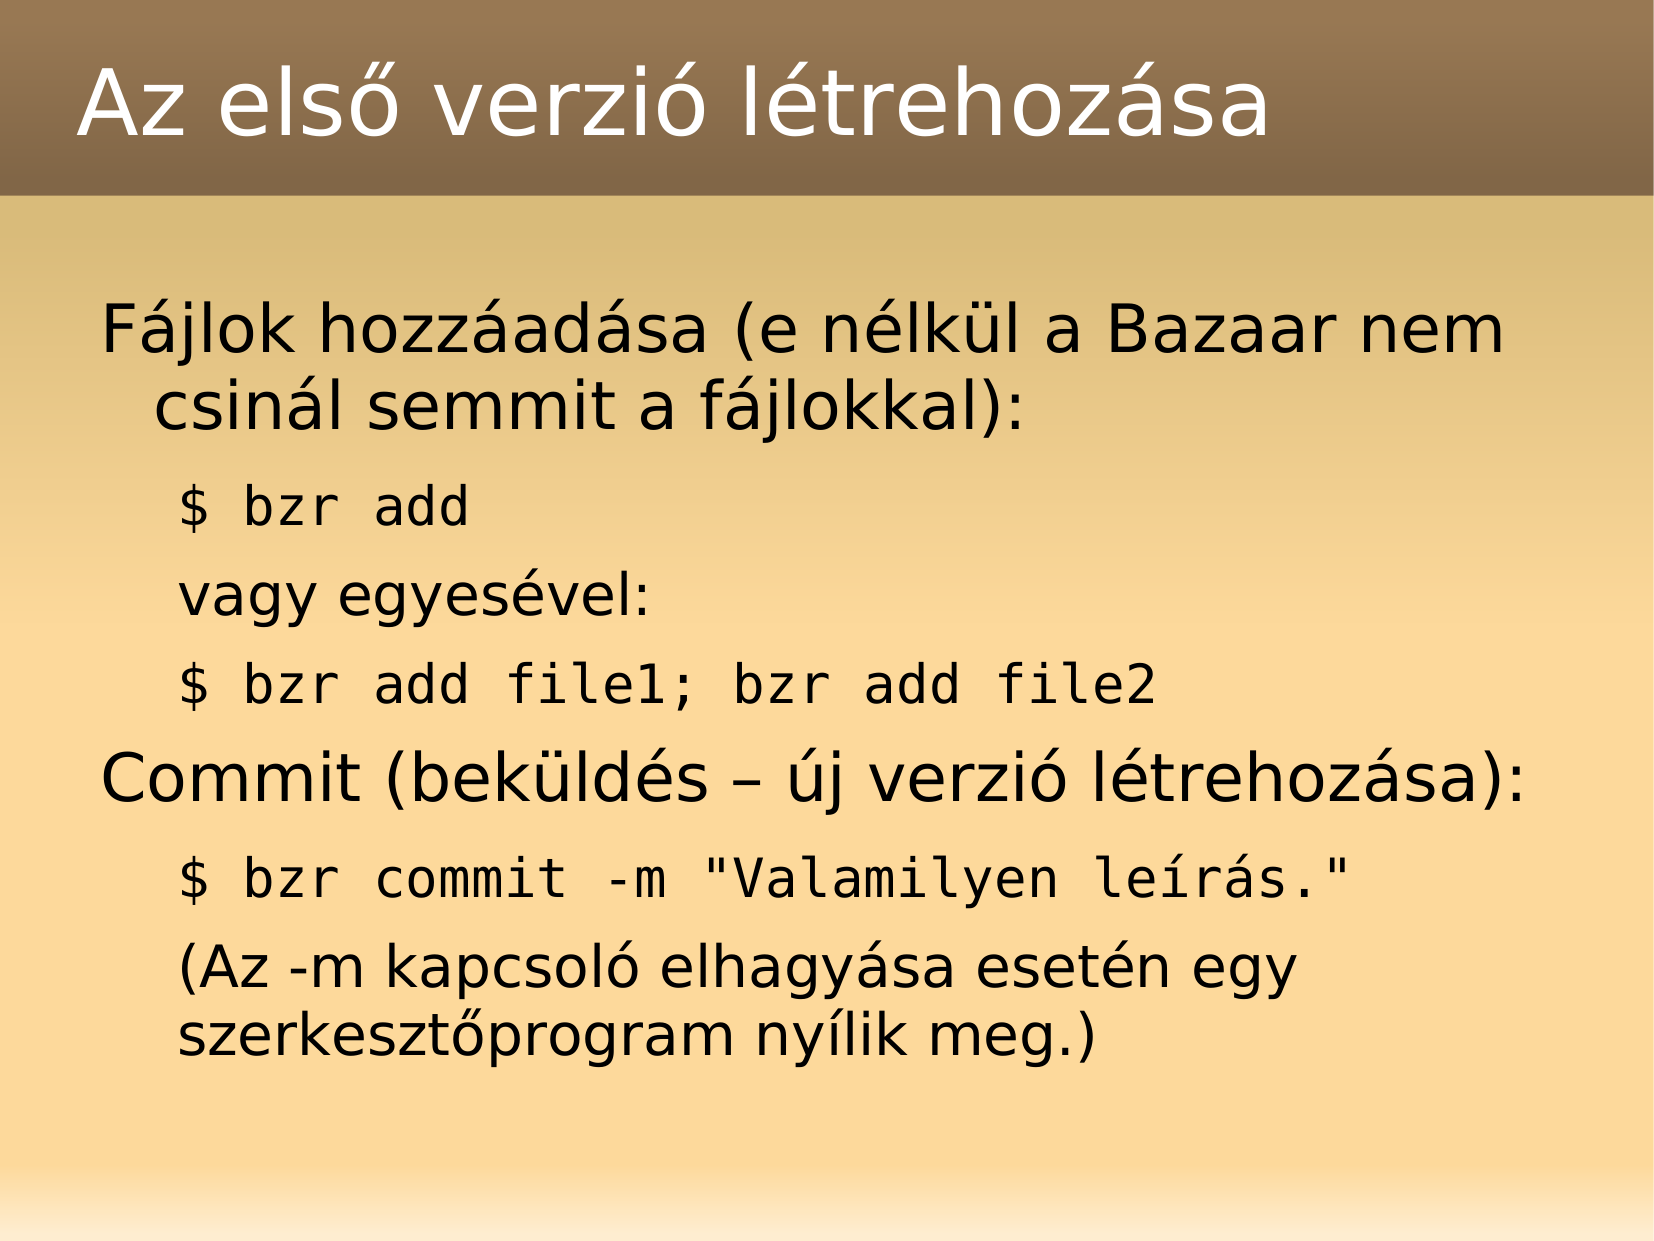

# Az első verzió létrehozása
Fájlok hozzáadása (e nélkül a Bazaar nem csinál semmit a fájlokkal):
$ bzr add
vagy egyesével:
$ bzr add file1; bzr add file2
Commit (beküldés – új verzió létrehozása):
$ bzr commit -m "Valamilyen leírás."
(Az -m kapcsoló elhagyása esetén egy szerkesztőprogram nyílik meg.)